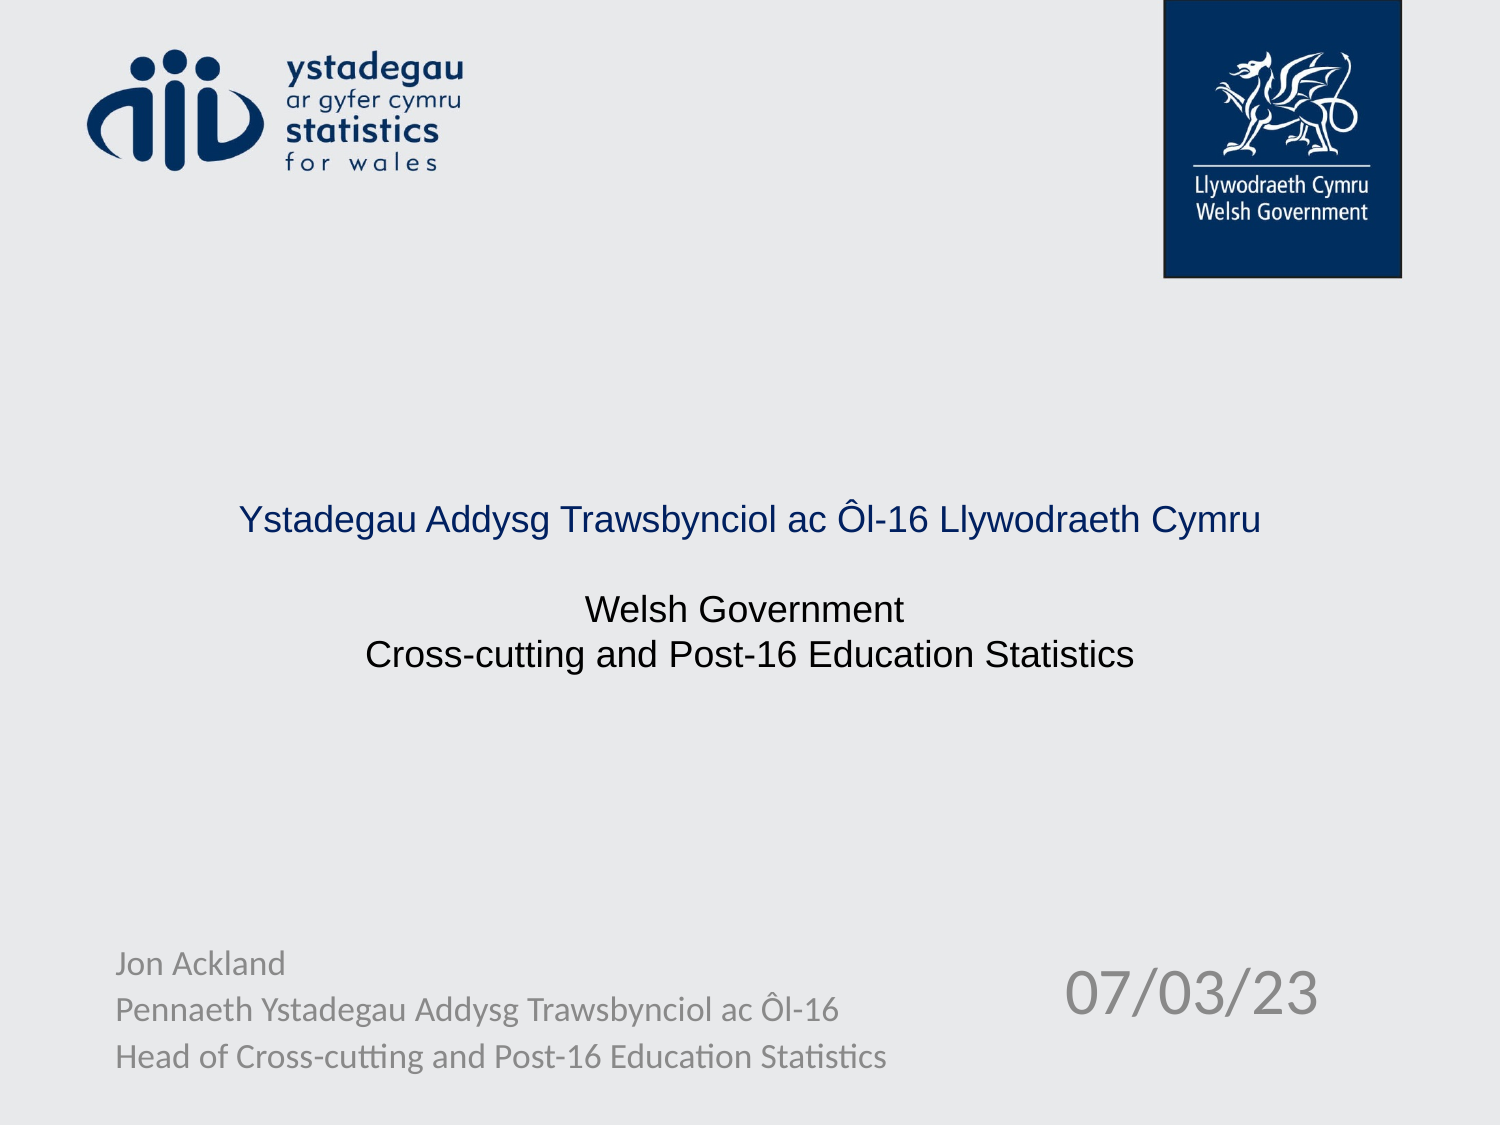

Ystadegau Addysg Trawsbynciol ac Ôl-16 Llywodraeth Cymru
Welsh Government
Cross-cutting and Post-16 Education Statistics
Jon Ackland
Pennaeth Ystadegau Addysg Trawsbynciol ac Ôl-16
Head of Cross-cutting and Post-16 Education Statistics
# 07/03/23